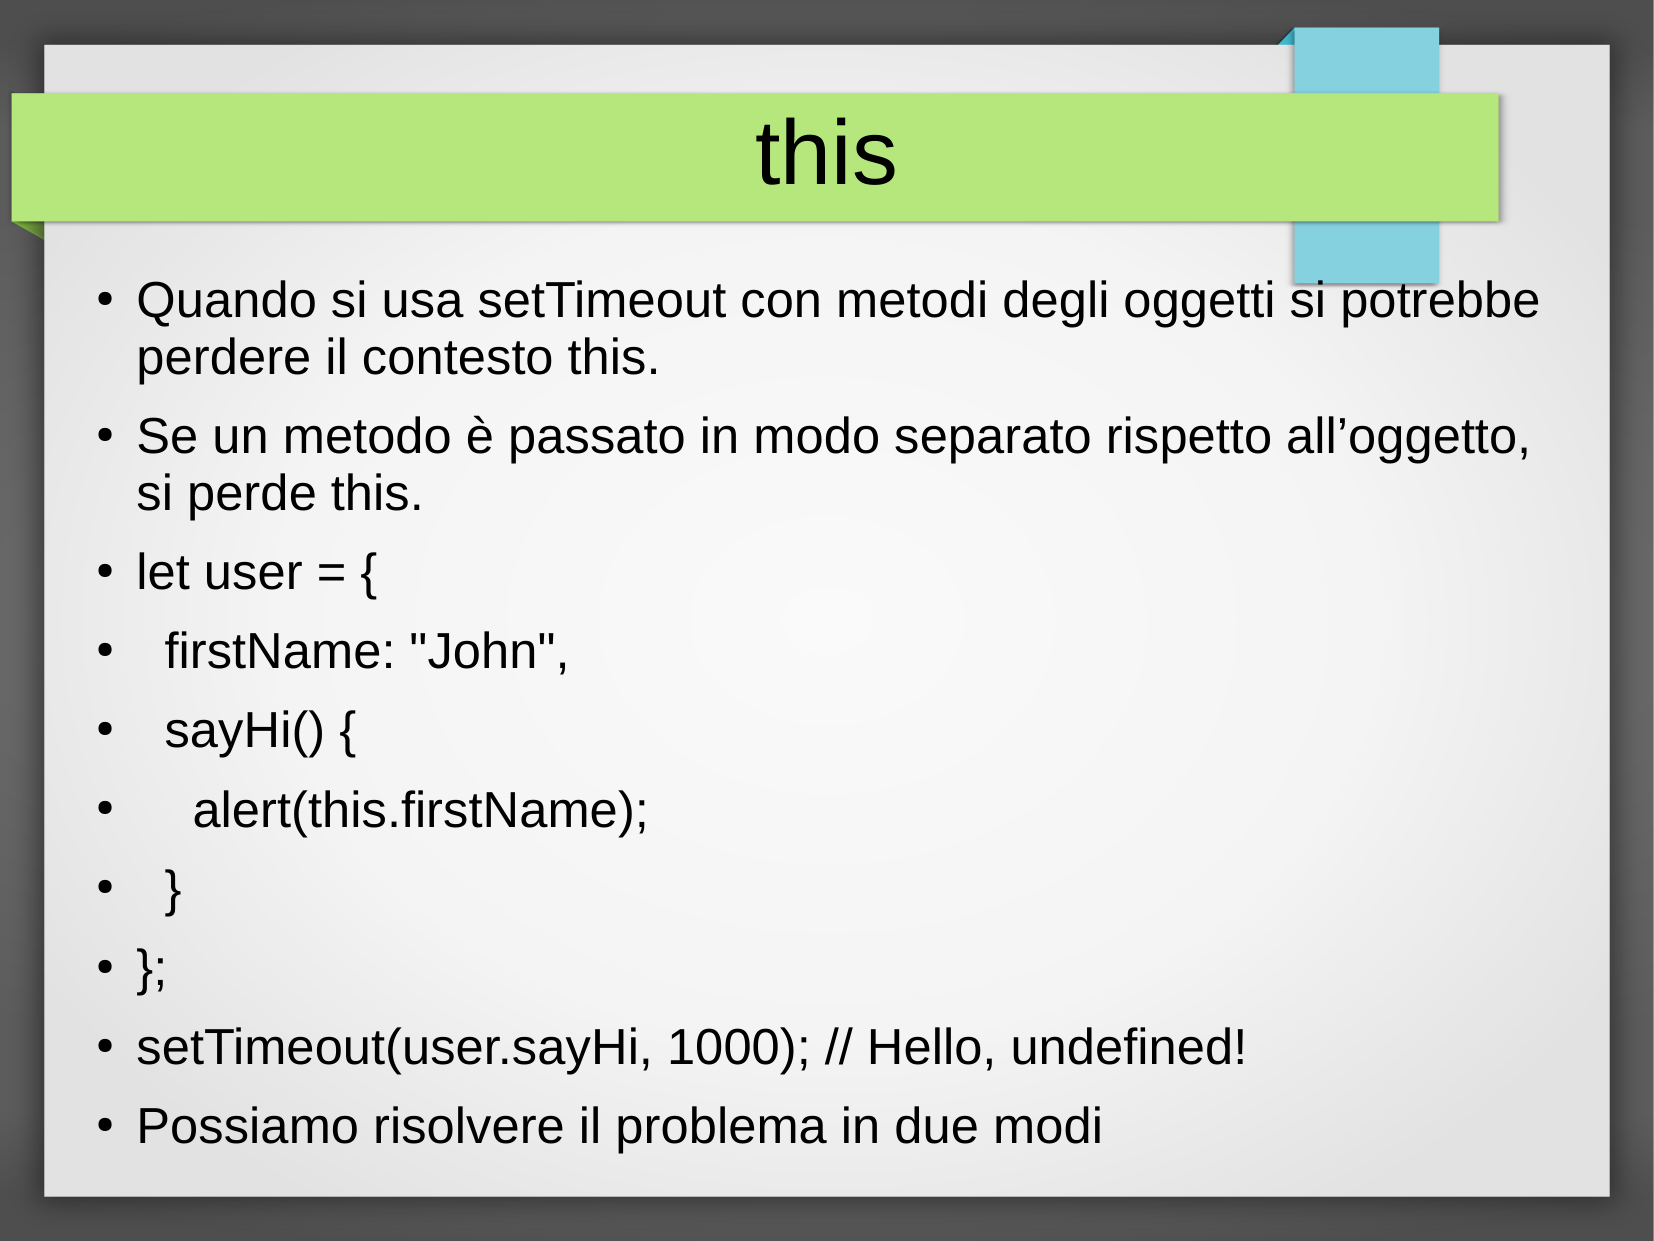

# this
Quando si usa setTimeout con metodi degli oggetti si potrebbe perdere il contesto this.
Se un metodo è passato in modo separato rispetto all’oggetto, si perde this.
let user = {
 firstName: "John",
 sayHi() {
 alert(this.firstName);
 }
};
setTimeout(user.sayHi, 1000); // Hello, undefined!
Possiamo risolvere il problema in due modi